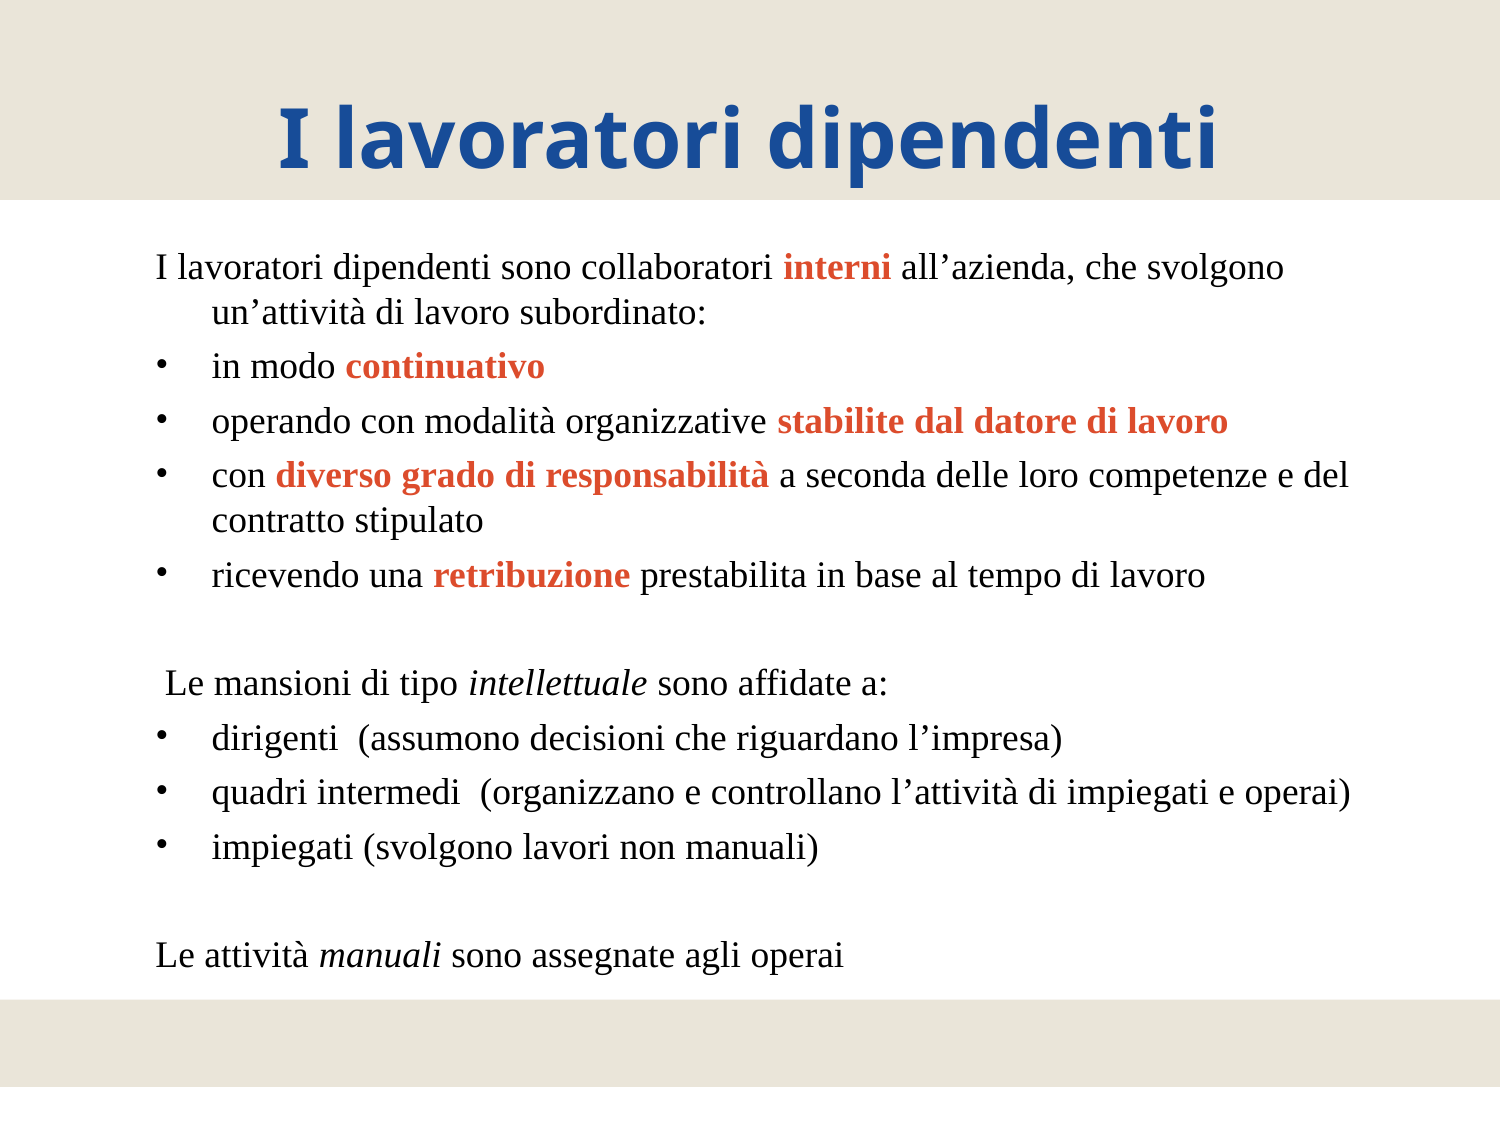

# I lavoratori dipendenti
I lavoratori dipendenti sono collaboratori interni all’azienda, che svolgono un’attività di lavoro subordinato:
in modo continuativo
operando con modalità organizzative stabilite dal datore di lavoro
con diverso grado di responsabilità a seconda delle loro competenze e del contratto stipulato
ricevendo una retribuzione prestabilita in base al tempo di lavoro
 Le mansioni di tipo intellettuale sono affidate a:
dirigenti (assumono decisioni che riguardano l’impresa)
quadri intermedi (organizzano e controllano l’attività di impiegati e operai)
impiegati (svolgono lavori non manuali)
Le attività manuali sono assegnate agli operai